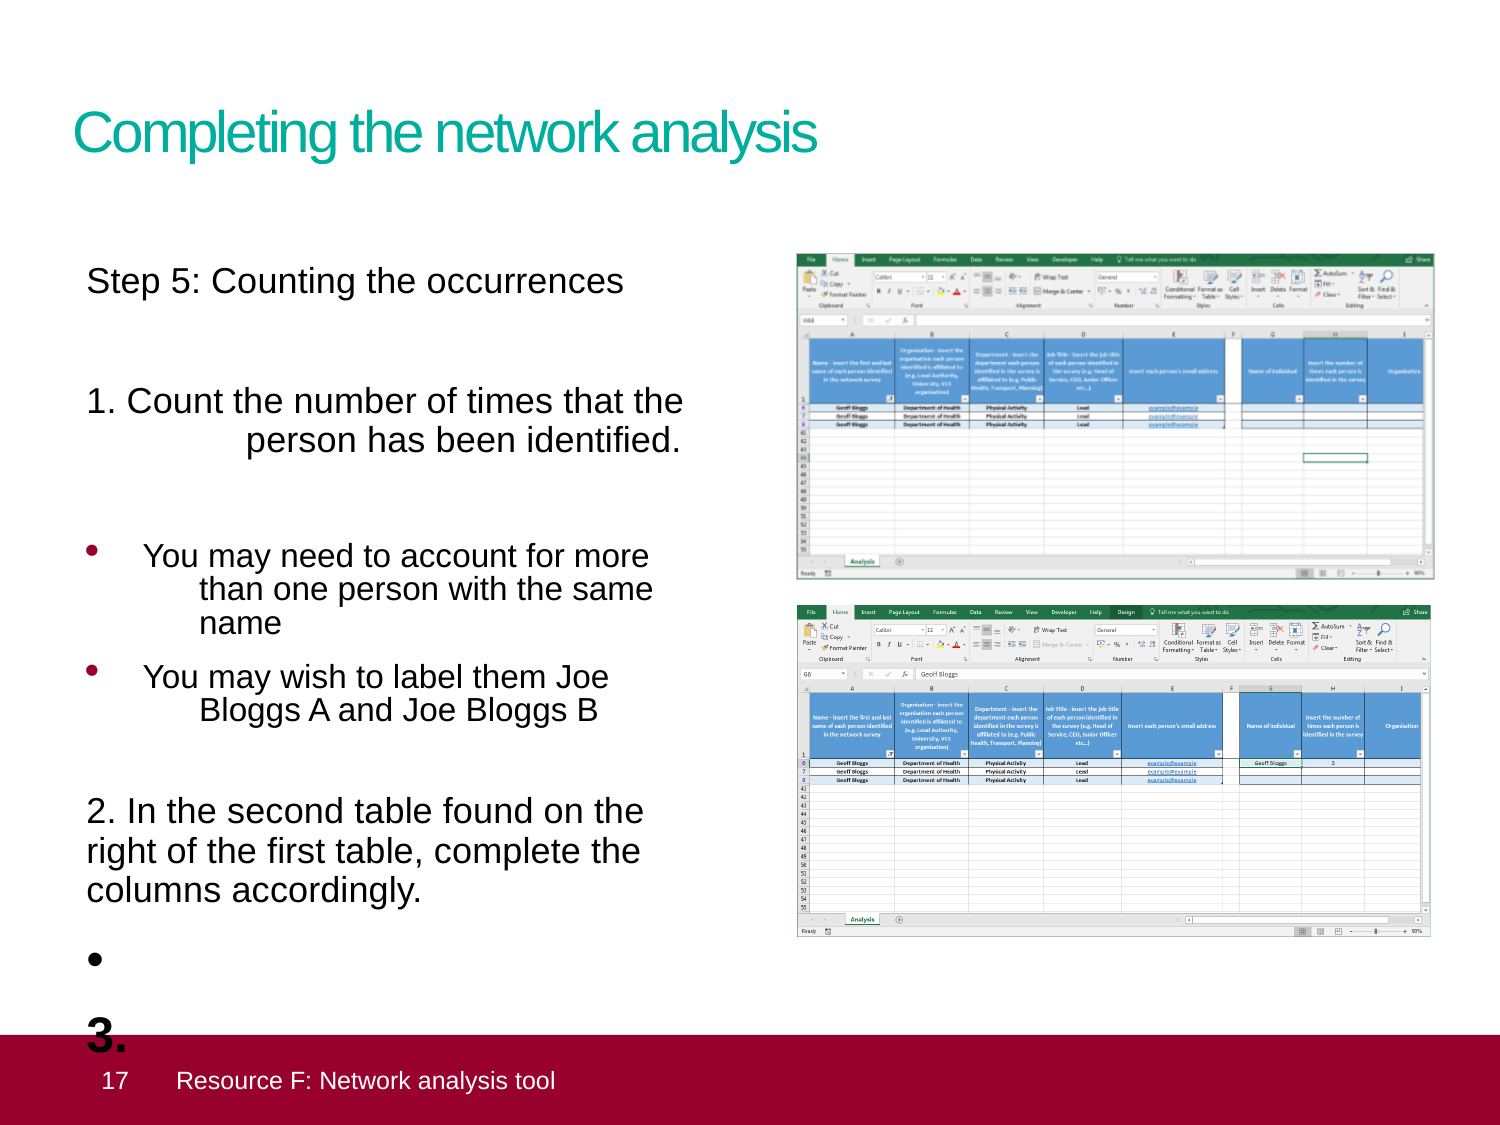

Completing the network analysis
# Step 5: Counting the occurrences
1. Count the number of times that the person has been identified.
You may need to account for more than one person with the same name
You may wish to label them Joe Bloggs A and Joe Bloggs B
2. In the second table found on the right of the first table, complete the columns accordingly.
 16
Resource F: Network analysis tool